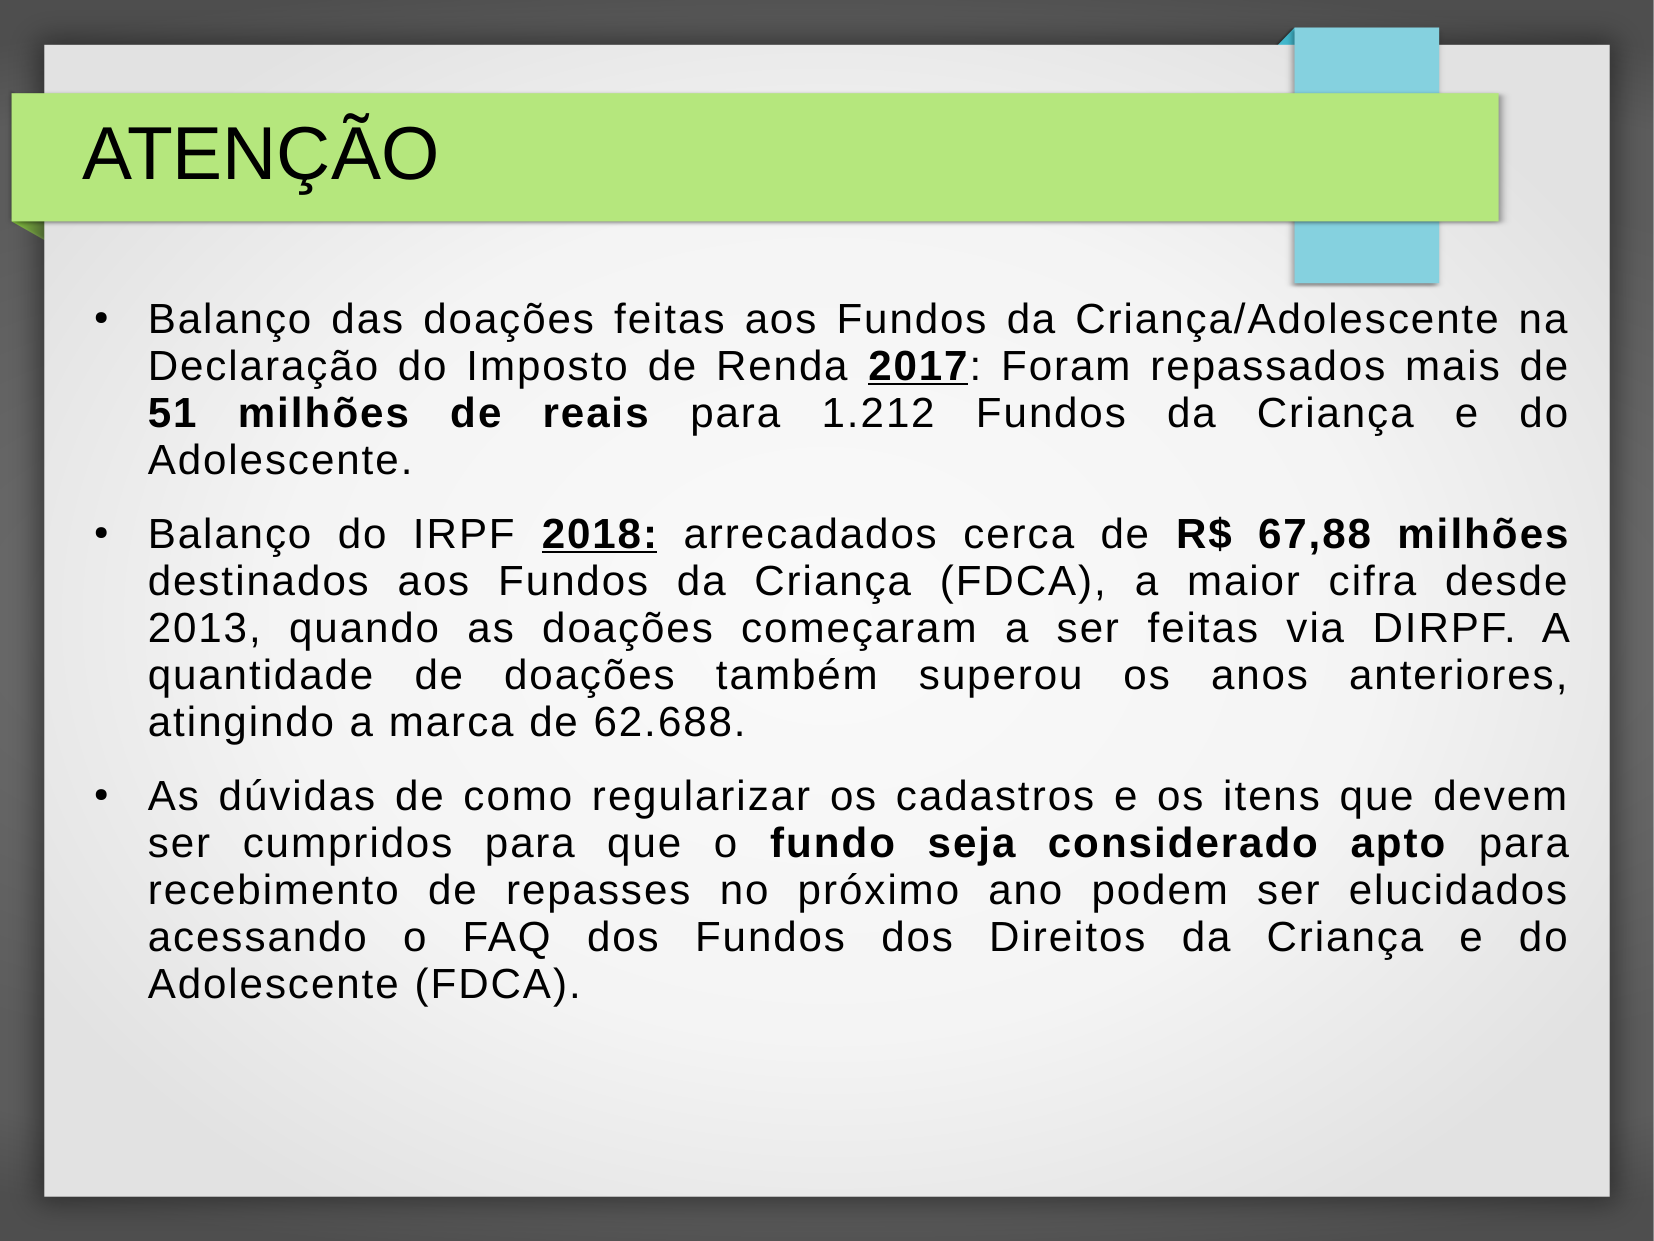

# ATENÇÃO
Balanço das doações feitas aos Fundos da Criança/Adolescente na Declaração do Imposto de Renda 2017: Foram repassados mais de 51 milhões de reais para 1.212 Fundos da Criança e do Adolescente.
Balanço do IRPF 2018: arrecadados cerca de R$ 67,88 milhões destinados aos Fundos da Criança (FDCA), a maior cifra desde 2013, quando as doações começaram a ser feitas via DIRPF. A quantidade de doações também superou os anos anteriores, atingindo a marca de 62.688.
As dúvidas de como regularizar os cadastros e os itens que devem ser cumpridos para que o fundo seja considerado apto para recebimento de repasses no próximo ano podem ser elucidados acessando o FAQ dos Fundos dos Direitos da Criança e do Adolescente (FDCA).